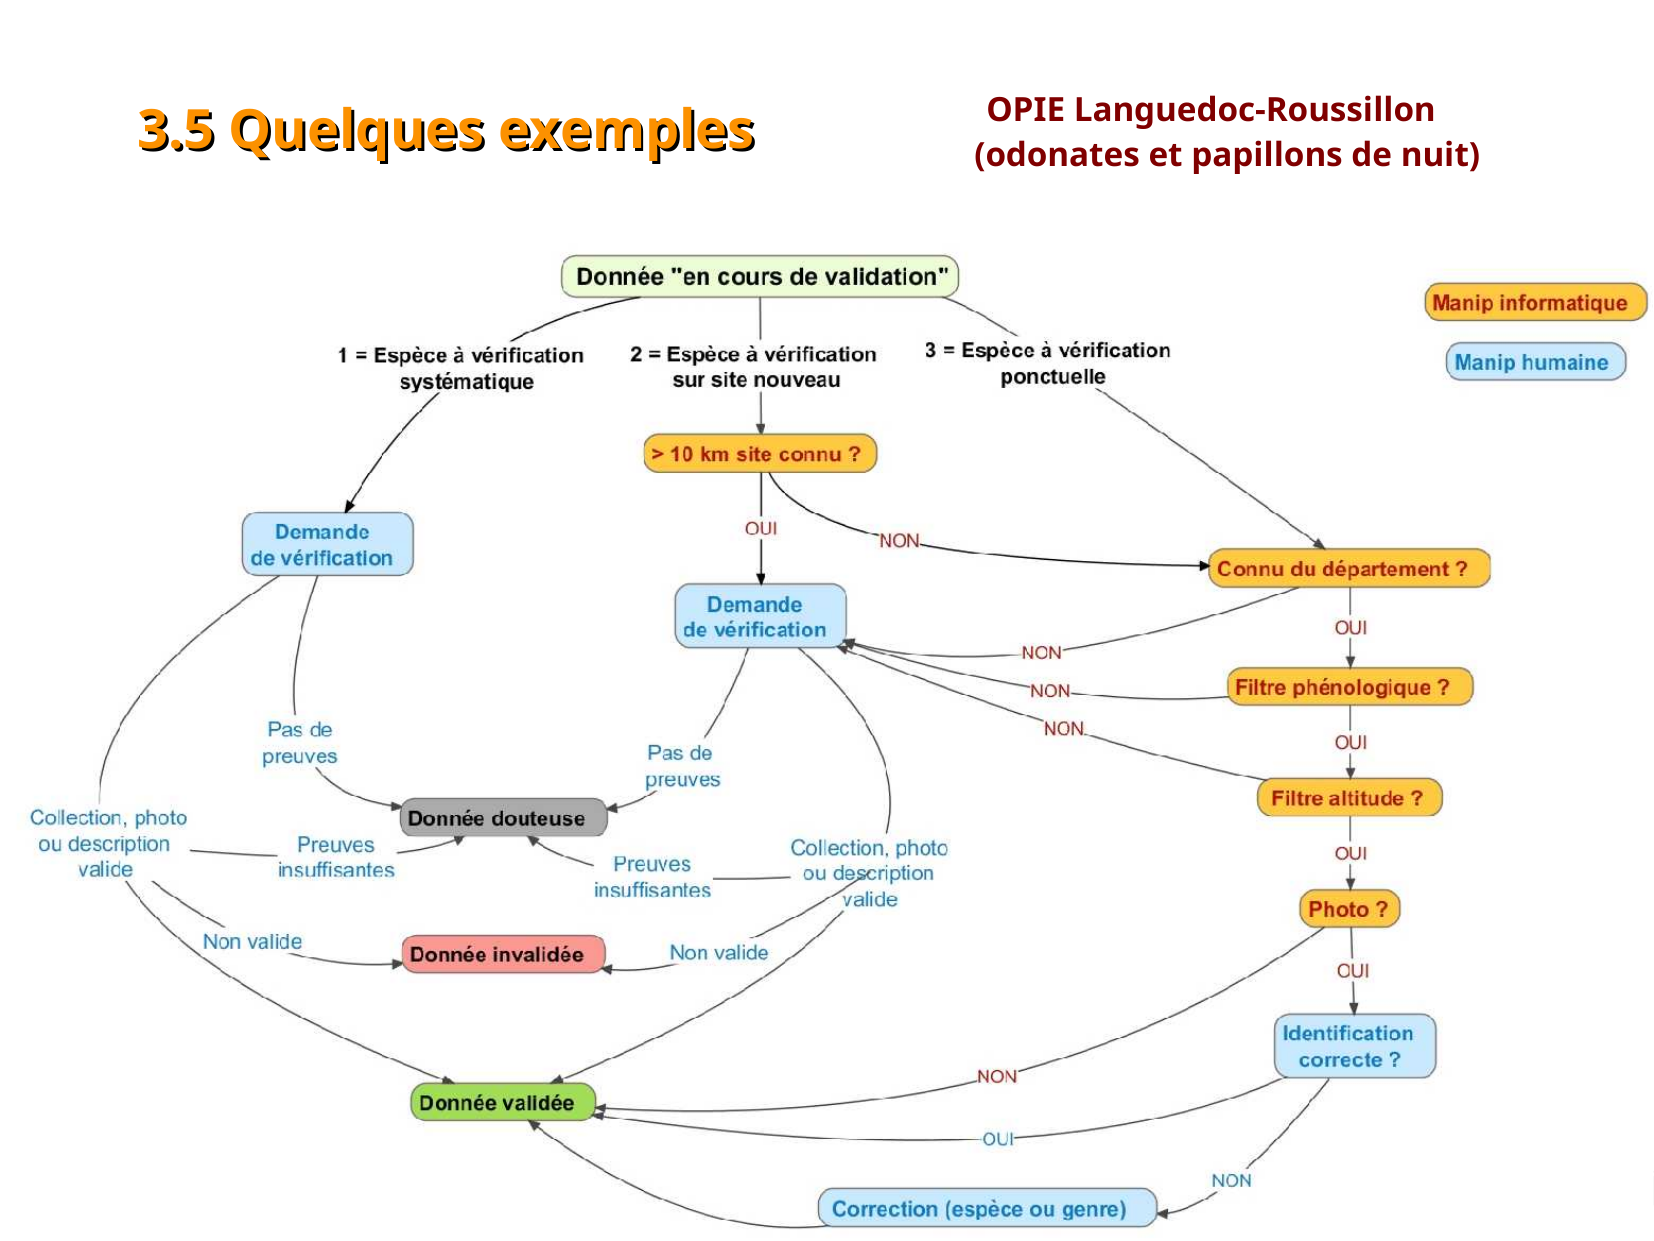

# 3.5 Quelques exemples
OPIE Languedoc-Roussillon (odonates et papillons de nuit)
GT ERC - 06/02/2015
27